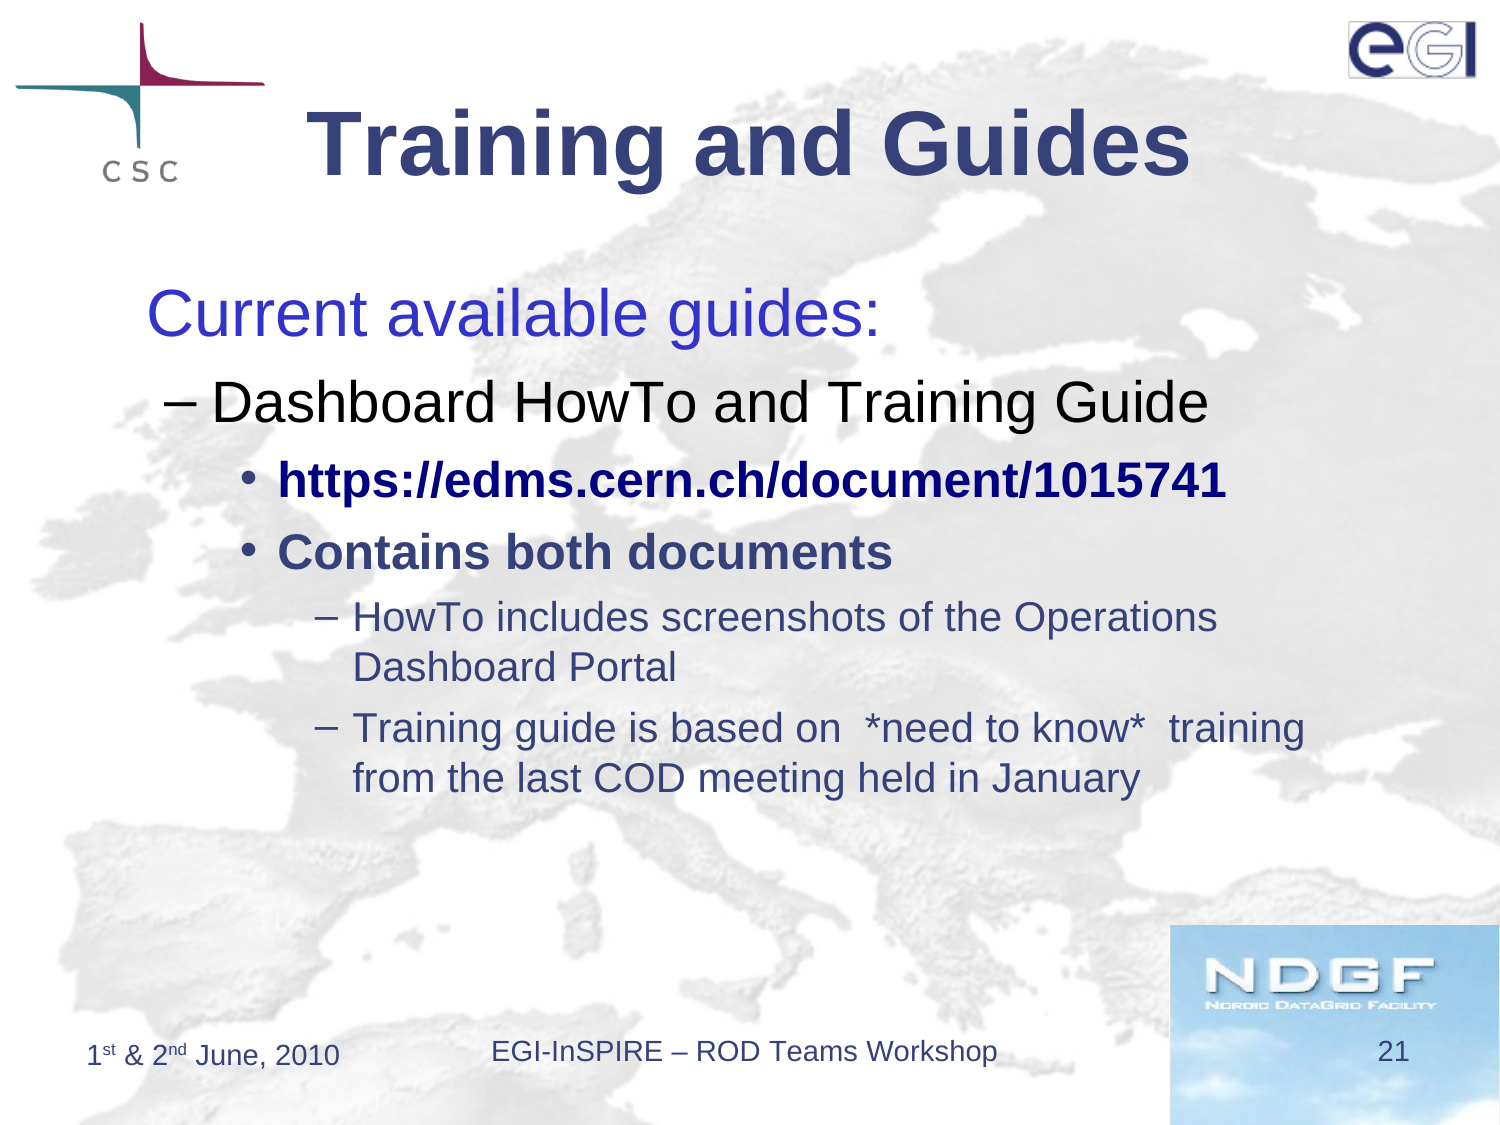

# Training and Guides
Current available guides:
Dashboard HowTo and Training Guide
https://edms.cern.ch/document/1015741
Contains both documents
HowTo includes screenshots of the Operations Dashboard Portal
Training guide is based on *need to know* training from the last COD meeting held in January
21